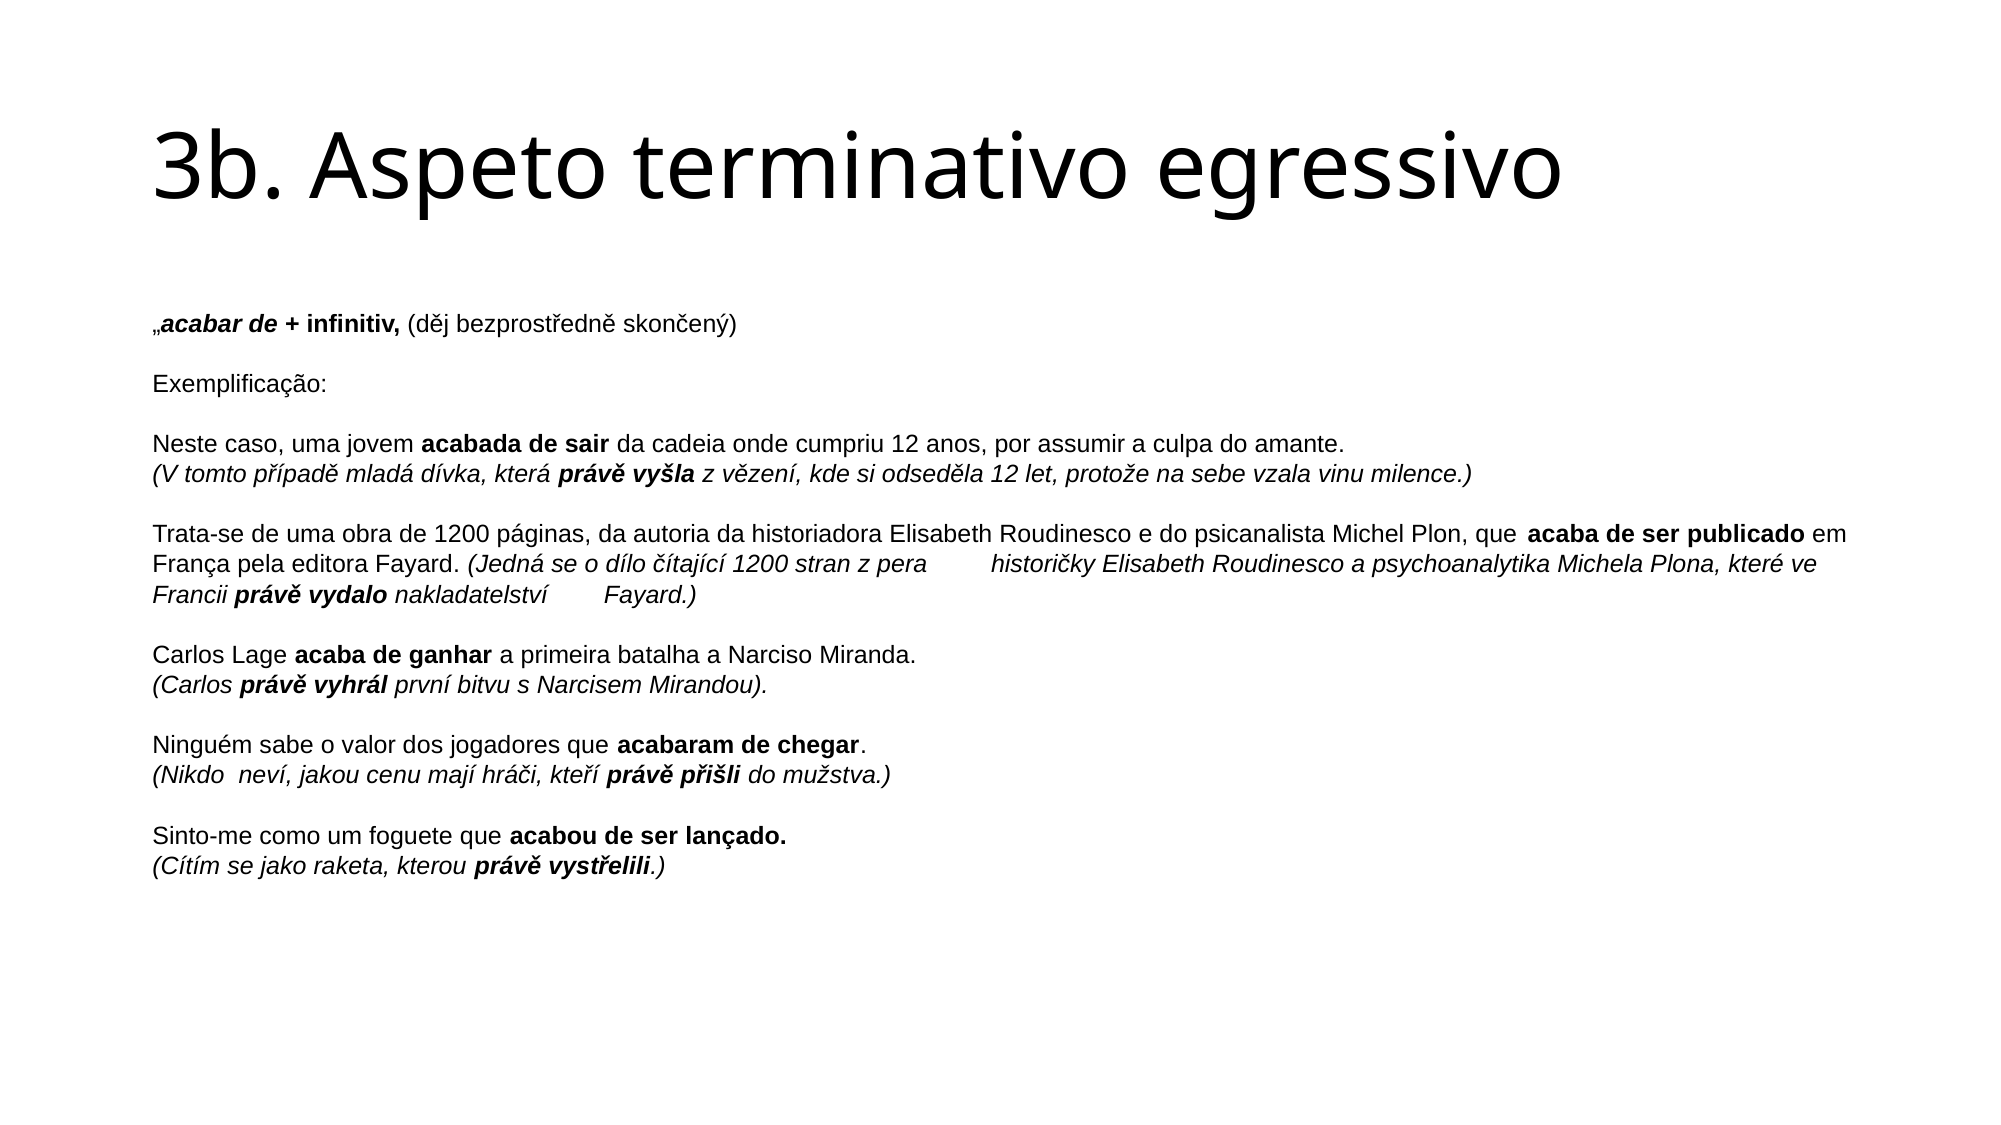

# 3b. Aspeto terminativo egressivo
„acabar de + infinitiv, (děj bezprostředně skončený)
Exemplificação:
Neste caso, uma jovem acabada de sair da cadeia onde cumpriu 12 anos, por assumir a culpa do amante.
(V tomto případě mladá dívka, která právě vyšla z vězení, kde si odseděla 12 let, protože na sebe vzala vinu milence.)
Trata-se de uma obra de 1200 páginas, da autoria da historiadora Elisabeth Roudinesco e do psicanalista Michel Plon, que acaba de ser publicado em França pela editora Fayard. (Jedná se o dílo čítající 1200 stran z pera 	historičky Elisabeth Roudinesco a psychoanalytika Michela Plona, které ve Francii právě vydalo nakladatelství	Fayard.)
Carlos Lage acaba de ganhar a primeira batalha a Narciso Miranda.
(Carlos právě vyhrál první bitvu s Narcisem Mirandou).
Ninguém sabe o valor dos jogadores que acabaram de chegar.
(Nikdo neví, jakou cenu mají hráči, kteří právě přišli do mužstva.)
Sinto-me como um foguete que acabou de ser lançado.
(Cítím se jako raketa, kterou právě vystřelili.)